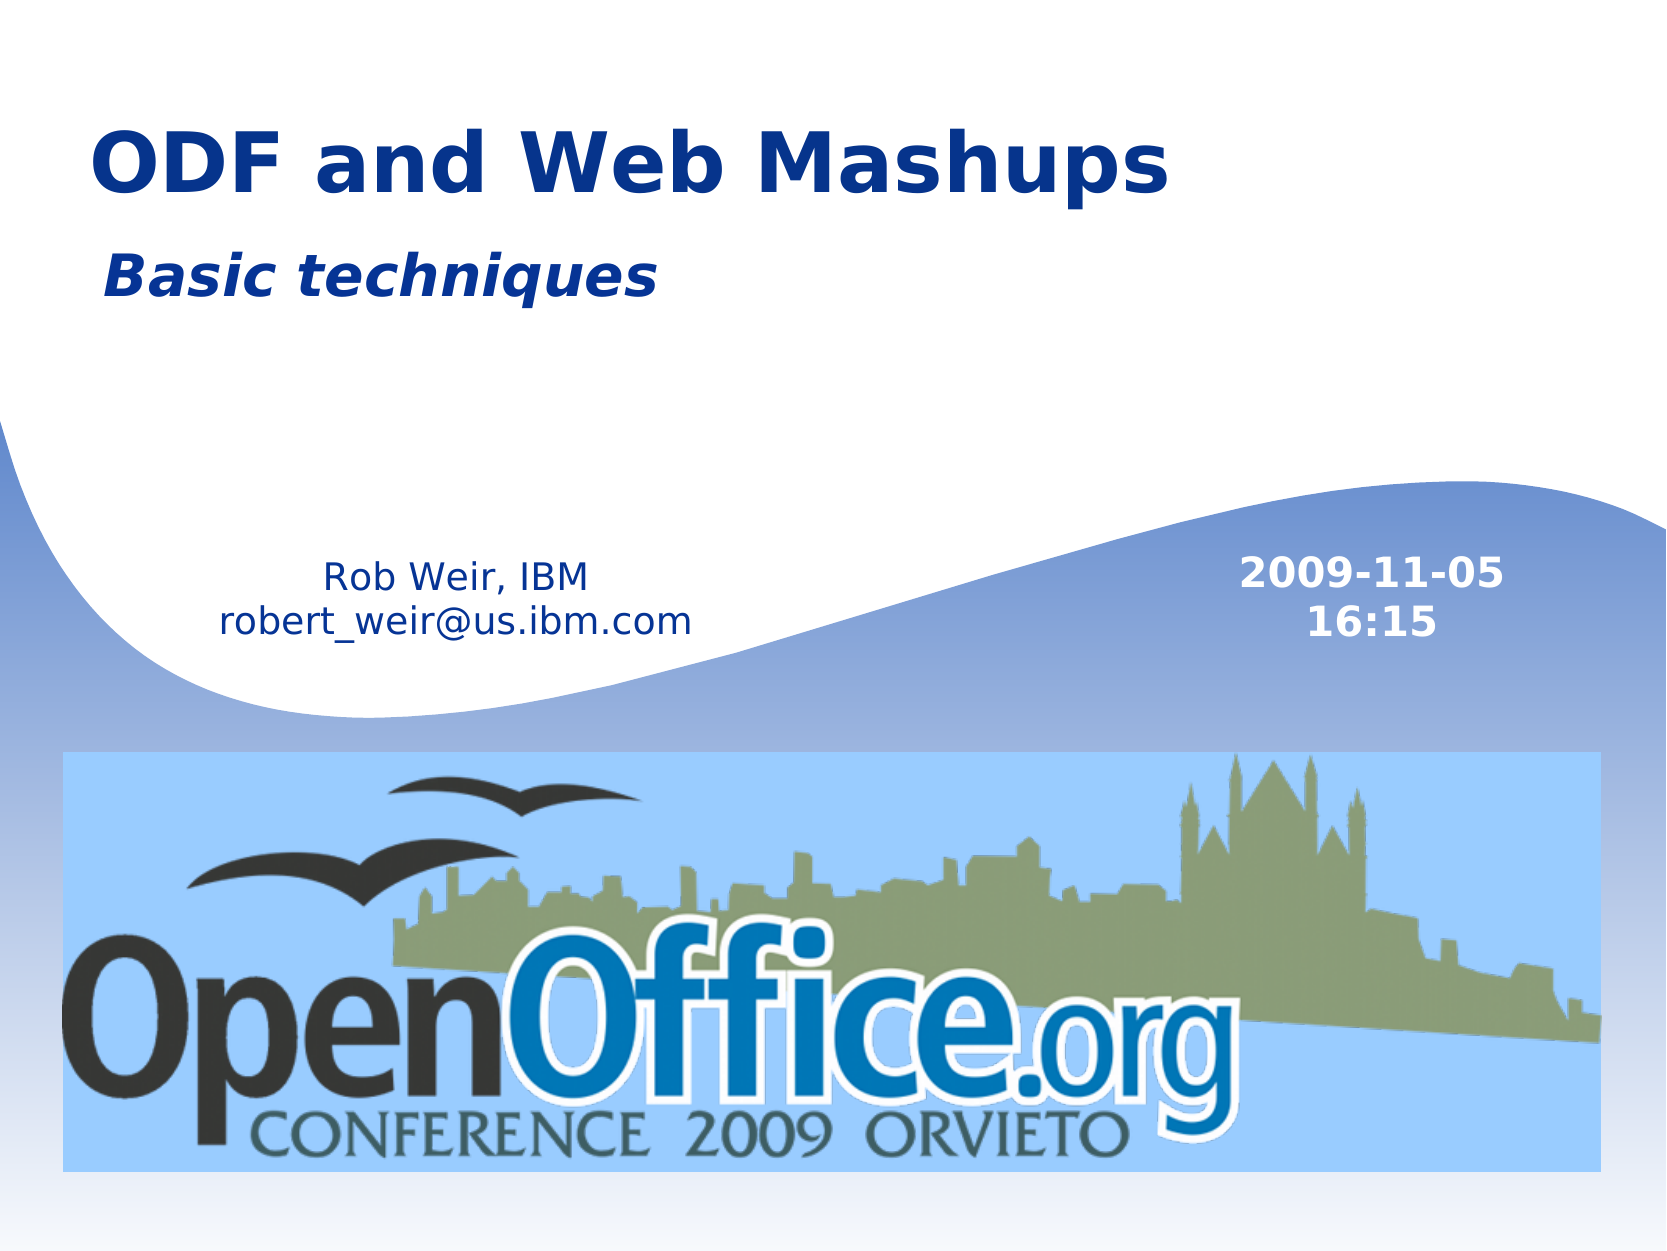

# ODF and Web Mashups
Basic techniques
2009-11-05
16:15
Rob Weir, IBM
robert_weir@us.ibm.com
1
ODF and Web Mashups